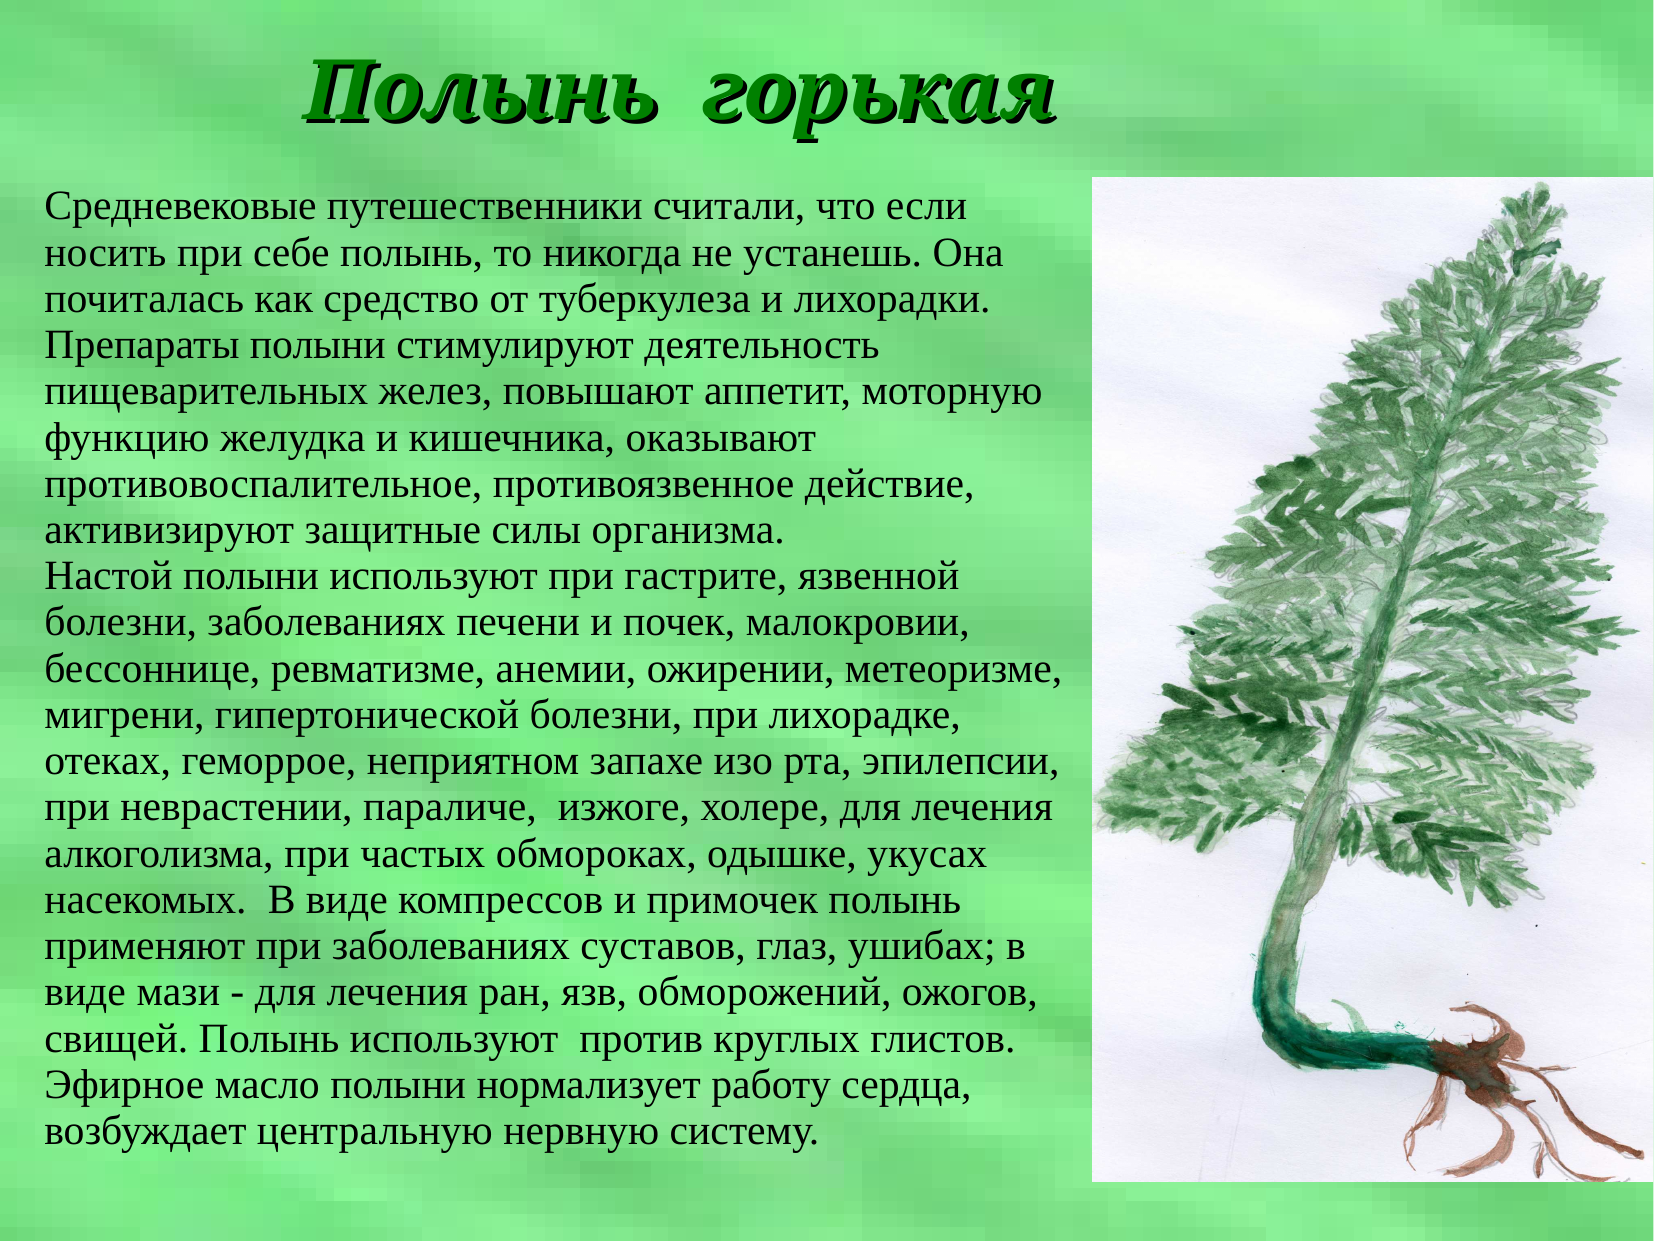

Полынь горькая
Средневековые путешественники считали, что если носить при себе полынь, то никогда не устанешь. Она почиталась как средство от туберкулеза и лихорадки.
Препараты полыни стимулируют деятельность пищеварительных желез, повышают аппетит, моторную функцию желудка и кишечника, оказывают противовоспалительное, противоязвенное действие, активизируют защитные силы организма.
Настой полыни используют при гастрите, язвенной болезни, заболеваниях печени и почек, малокровии, бессоннице, ревматизме, анемии, ожирении, метеоризме, мигрени, гипертонической болезни, при лихорадке, отеках, геморрое, неприятном запахе изо рта, эпилепсии, при неврастении, параличе, изжоге, холере, для лечения алкоголизма, при частых обмороках, одышке, укусах насекомых. В виде компрессов и примочек полынь применяют при заболеваниях суставов, глаз, ушибах; в виде мази - для лечения ран, язв, обморожений, ожогов, свищей. Полынь используют против круглых глистов.
Эфирное масло полыни нормализует работу сердца, возбуждает центральную нервную систему.